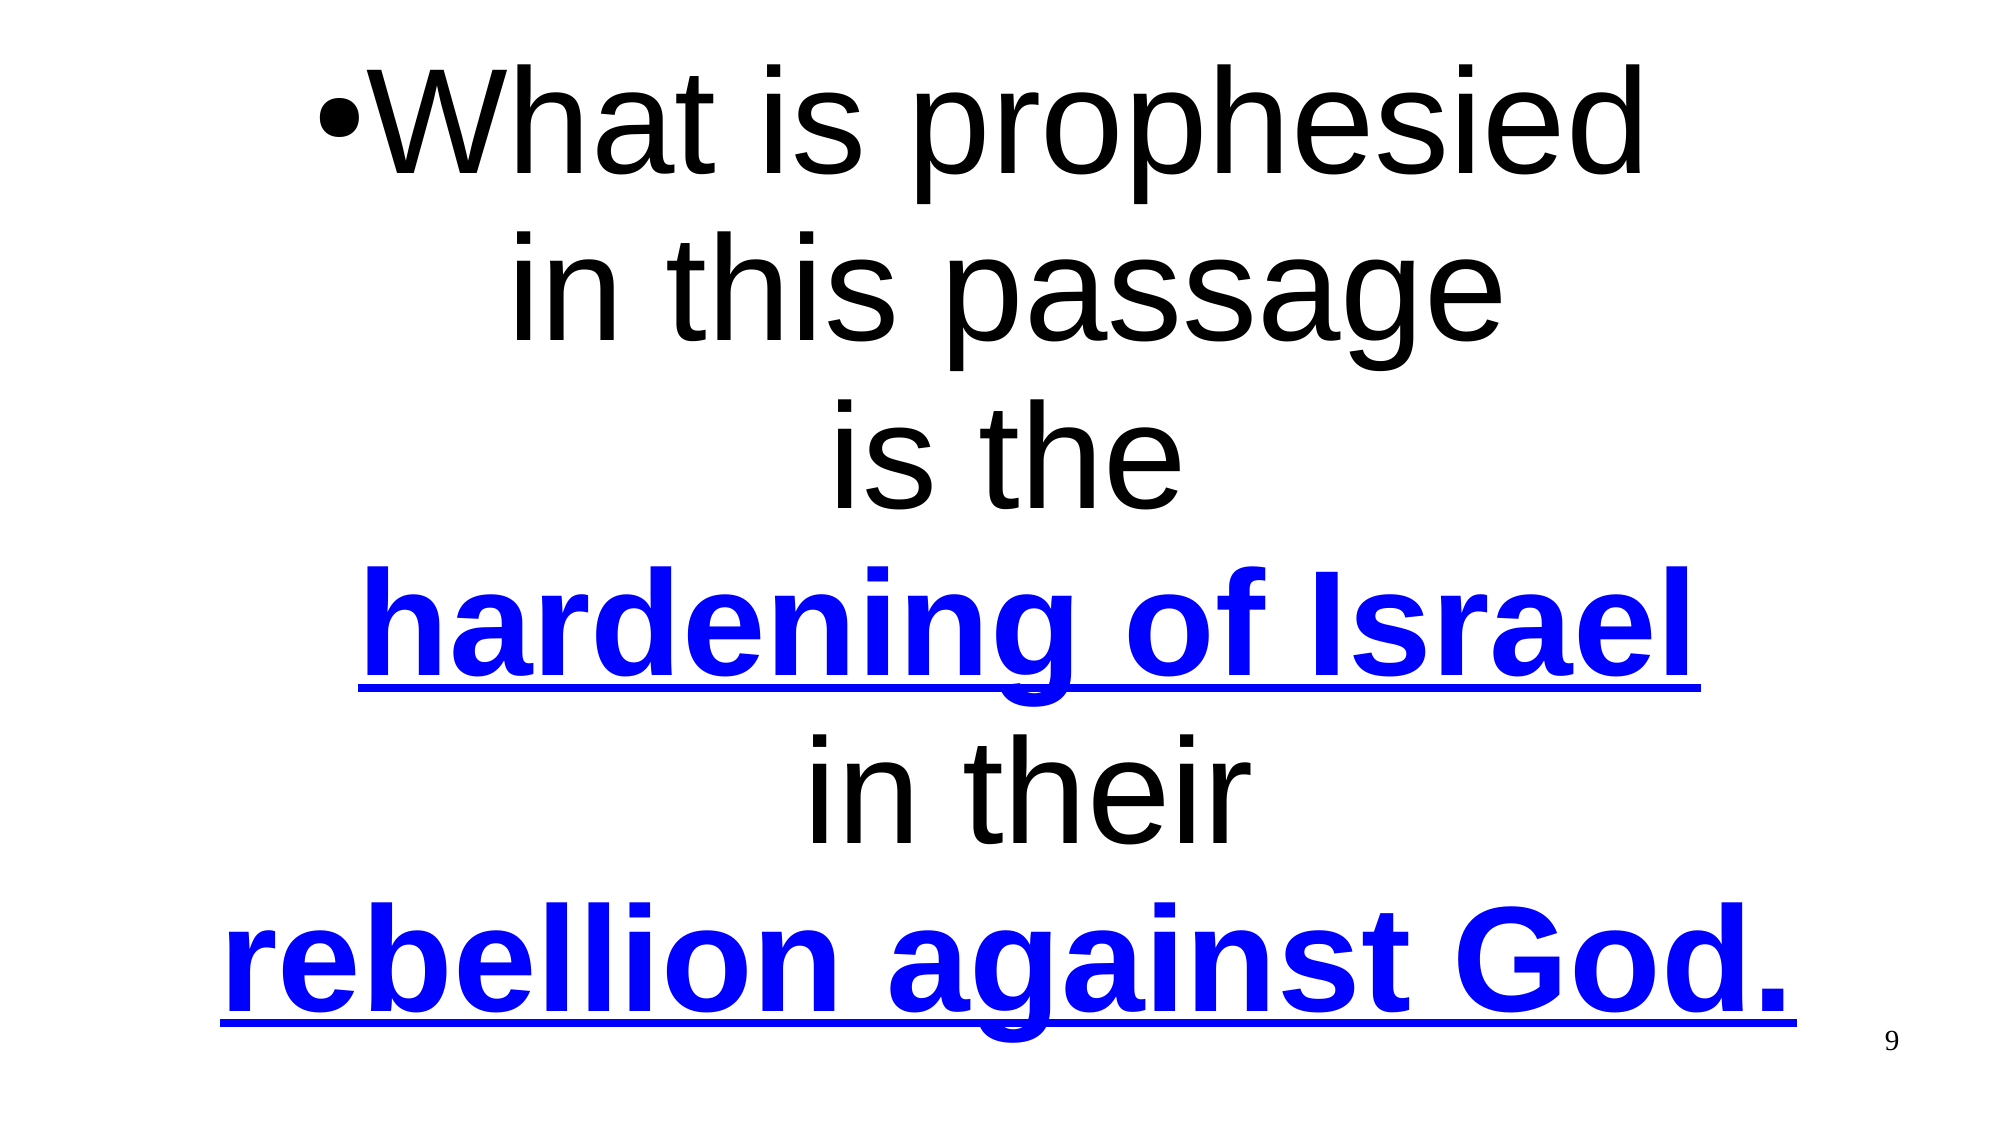

# What is prophesied in this passage is the hardening of Israel in their rebellion against God.
9